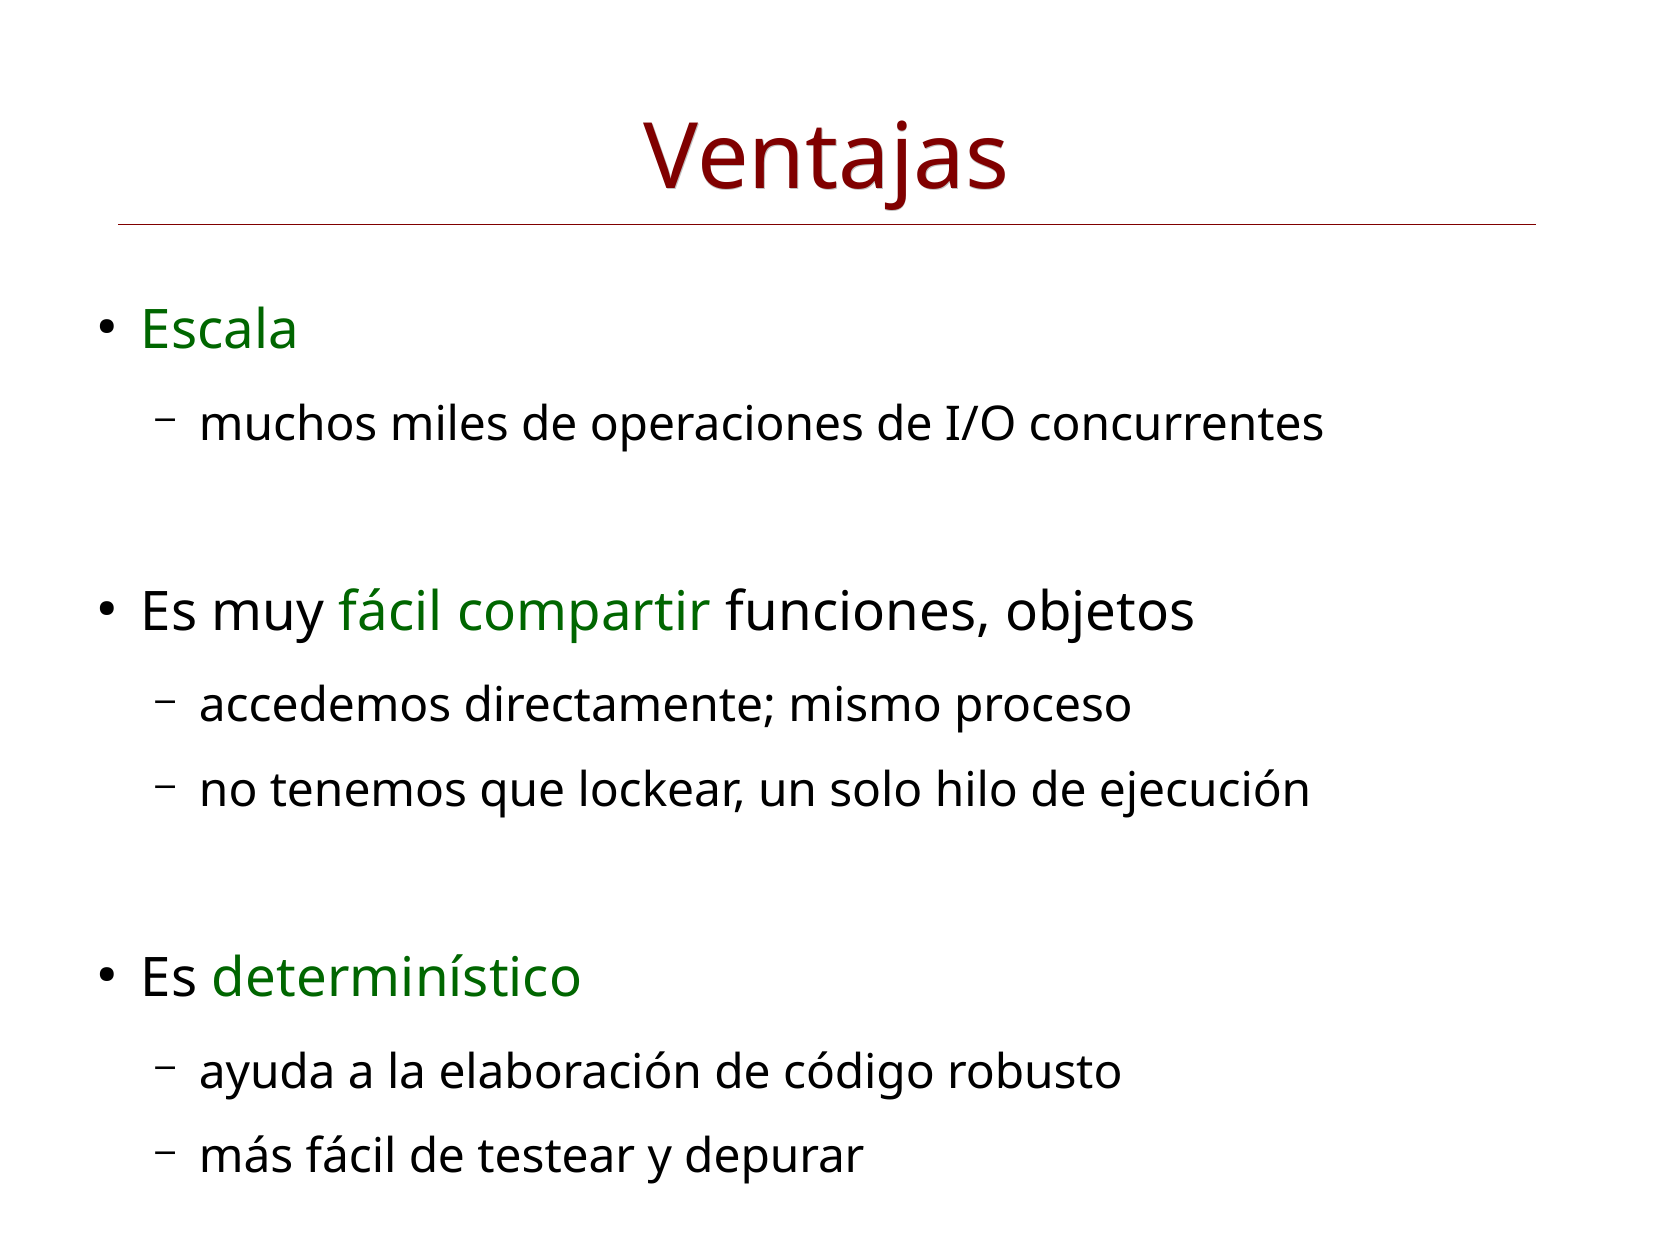

# Ventajas
Escala
muchos miles de operaciones de I/O concurrentes
Es muy fácil compartir funciones, objetos
accedemos directamente; mismo proceso
no tenemos que lockear, un solo hilo de ejecución
Es determinístico
ayuda a la elaboración de código robusto
más fácil de testear y depurar